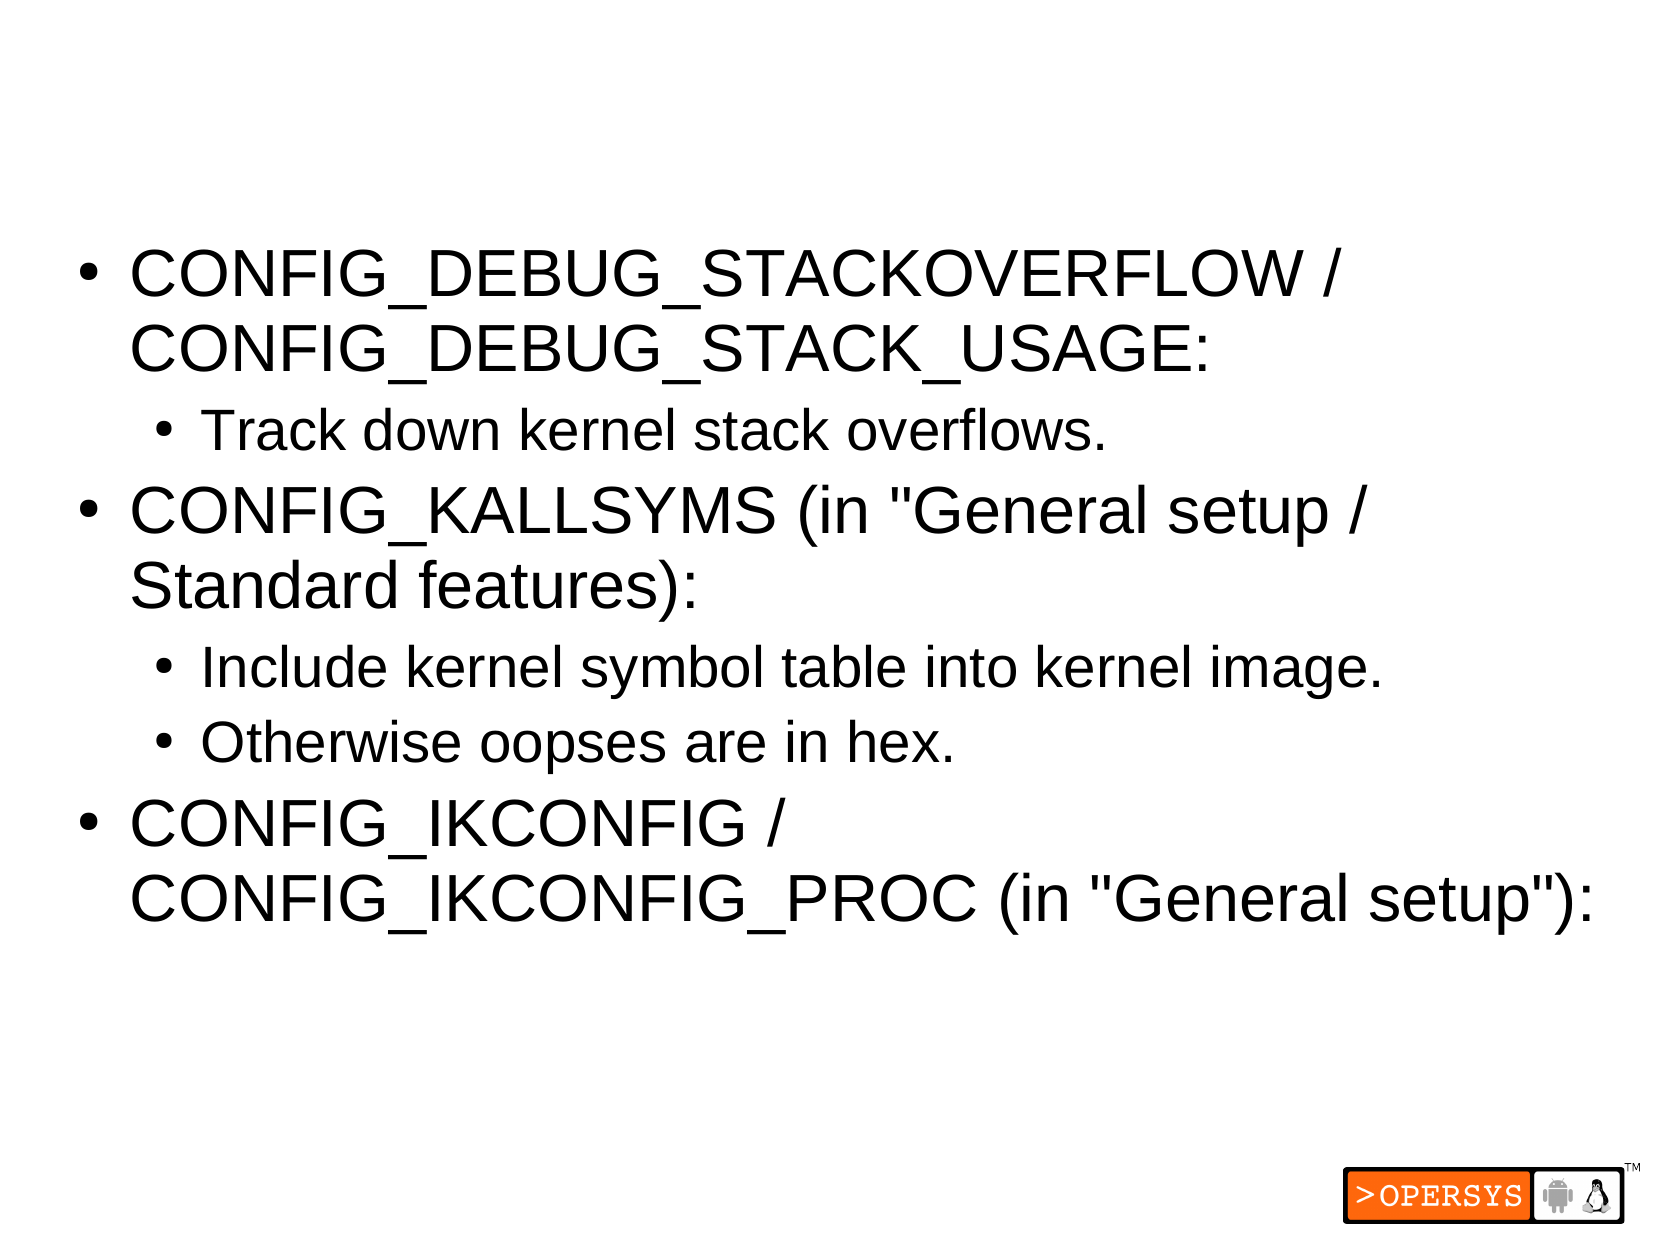

# CONFIG_DEBUG_STACKOVERFLOW / CONFIG_DEBUG_STACK_USAGE:
Track down kernel stack overflows.
CONFIG_KALLSYMS (in "General setup / Standard features):
Include kernel symbol table into kernel image.
Otherwise oopses are in hex.
CONFIG_IKCONFIG / CONFIG_IKCONFIG_PROC (in "General setup"):